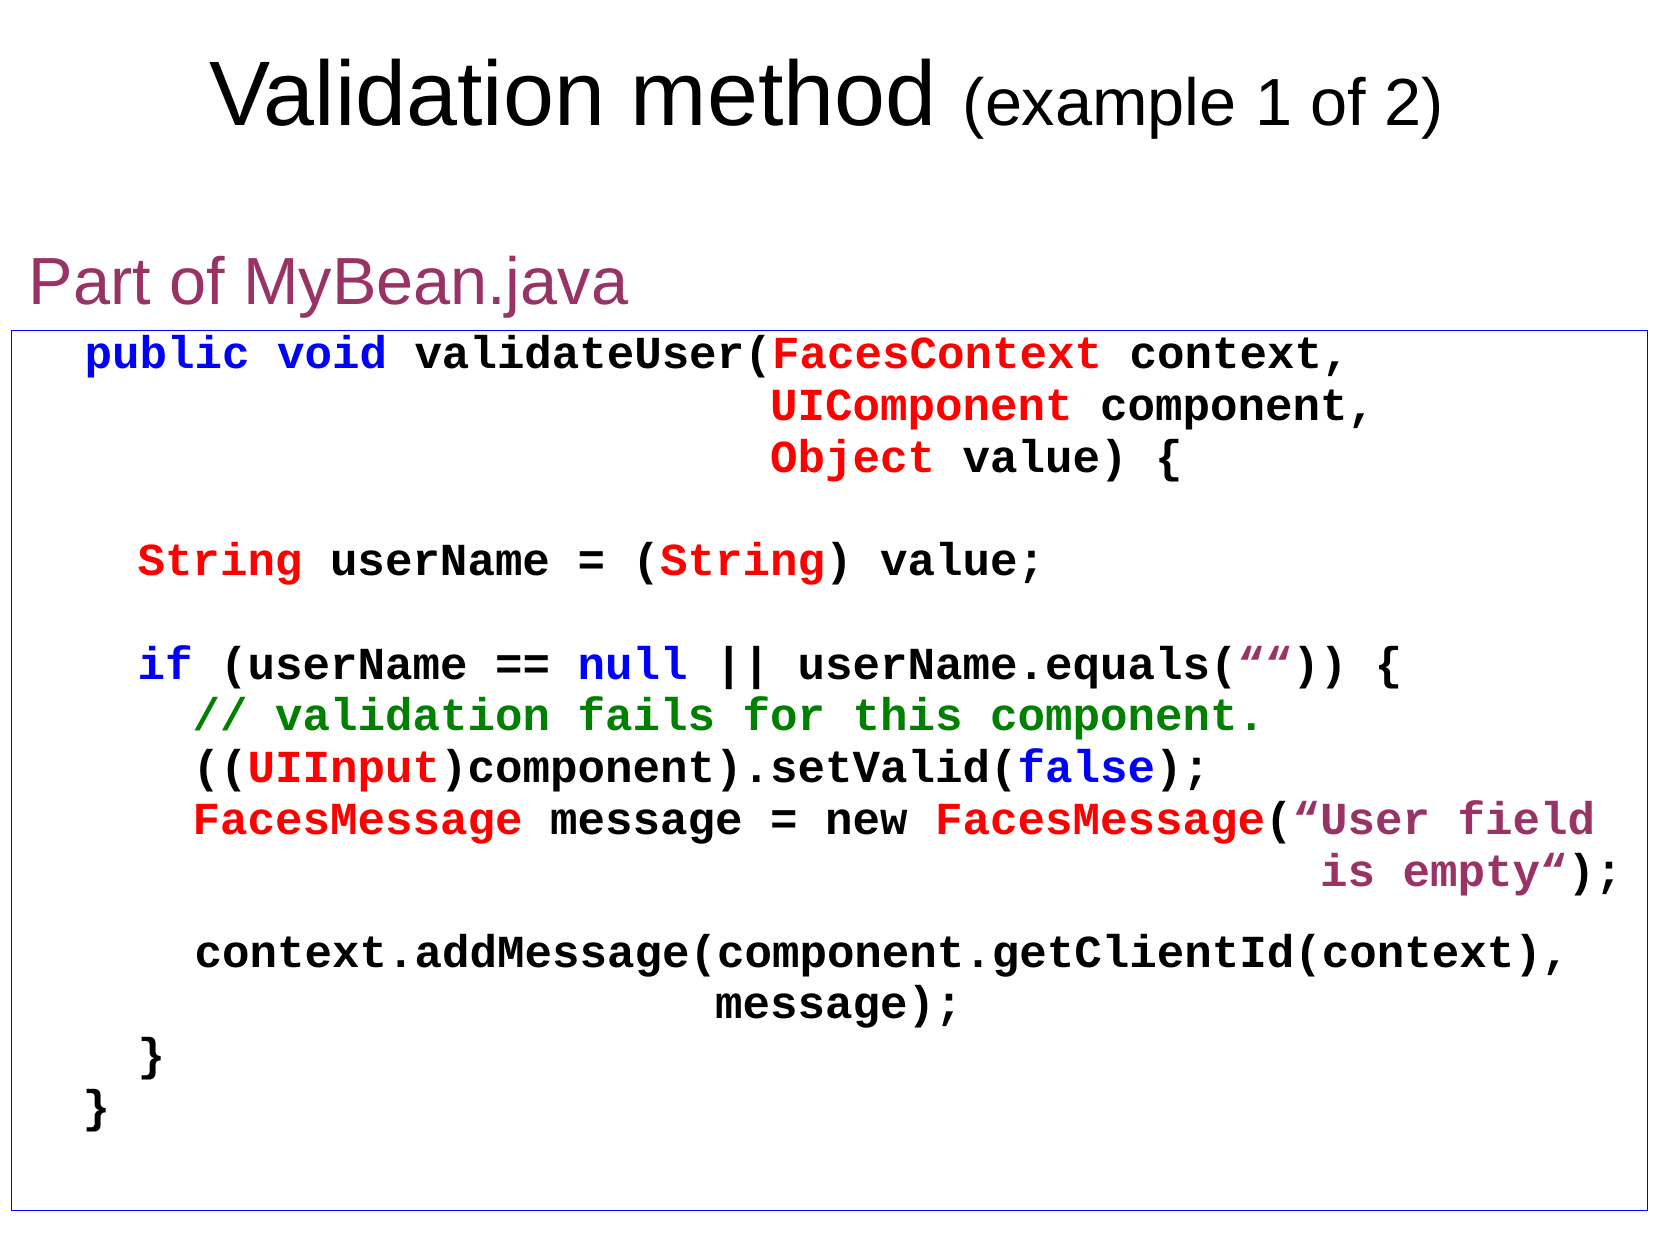

# Validation method (example 1 of 2)
Part of MyBean.java
 public void validateUser(FacesContext context,
 UIComponent component,
 Object value) {
 String userName = (String) value;
 if (userName == null || userName.equals(““)) {
 // validation fails for this component.
 ((UIInput)component).setValid(false);
 FacesMessage message = new FacesMessage(“User field
 is empty“);
 context.addMessage(component.getClientId(context),
 message);
 }
}